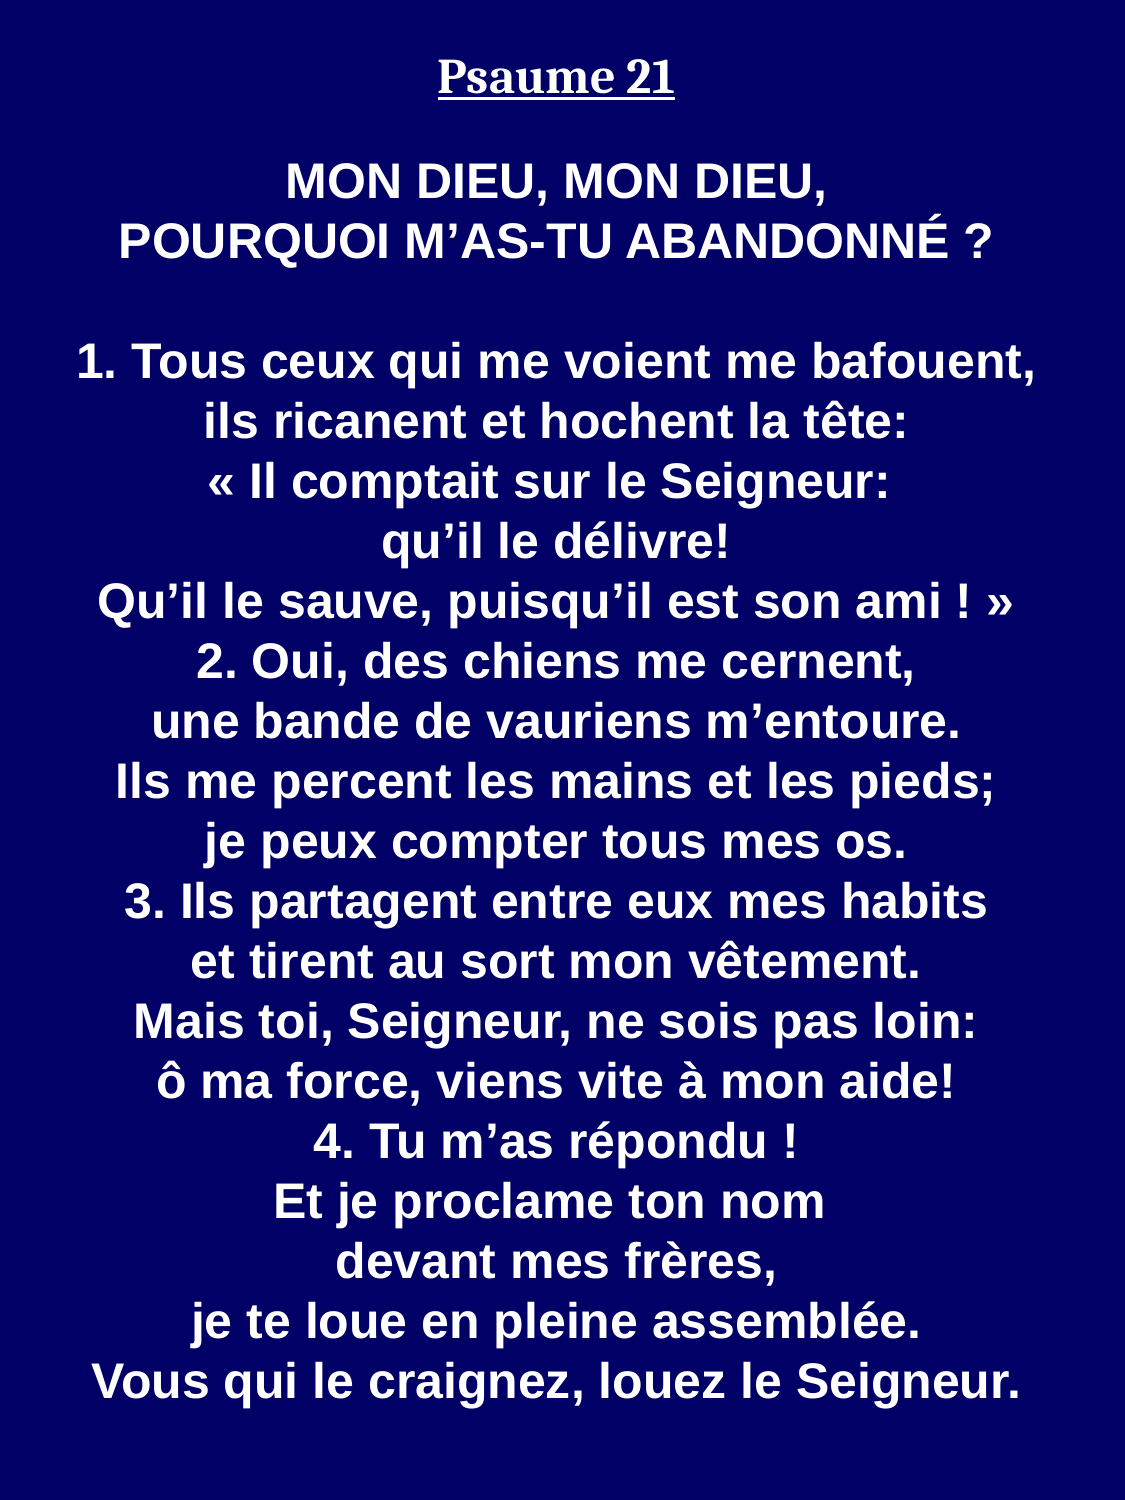

Psaume 21
MON DIEU, MON DIEU,
POURQUOI M’AS-TU ABANDONNÉ ?
1. Tous ceux qui me voient me bafouent,
ils ricanent et hochent la tête:
« Il comptait sur le Seigneur:
qu’il le délivre!
Qu’il le sauve, puisqu’il est son ami ! »
2. Oui, des chiens me cernent,
une bande de vauriens m’entoure.
Ils me percent les mains et les pieds;
je peux compter tous mes os.
3. Ils partagent entre eux mes habits
et tirent au sort mon vêtement.
Mais toi, Seigneur, ne sois pas loin:
ô ma force, viens vite à mon aide!
4. Tu m’as répondu !
Et je proclame ton nom
devant mes frères,
je te loue en pleine assemblée.
Vous qui le craignez, louez le Seigneur.